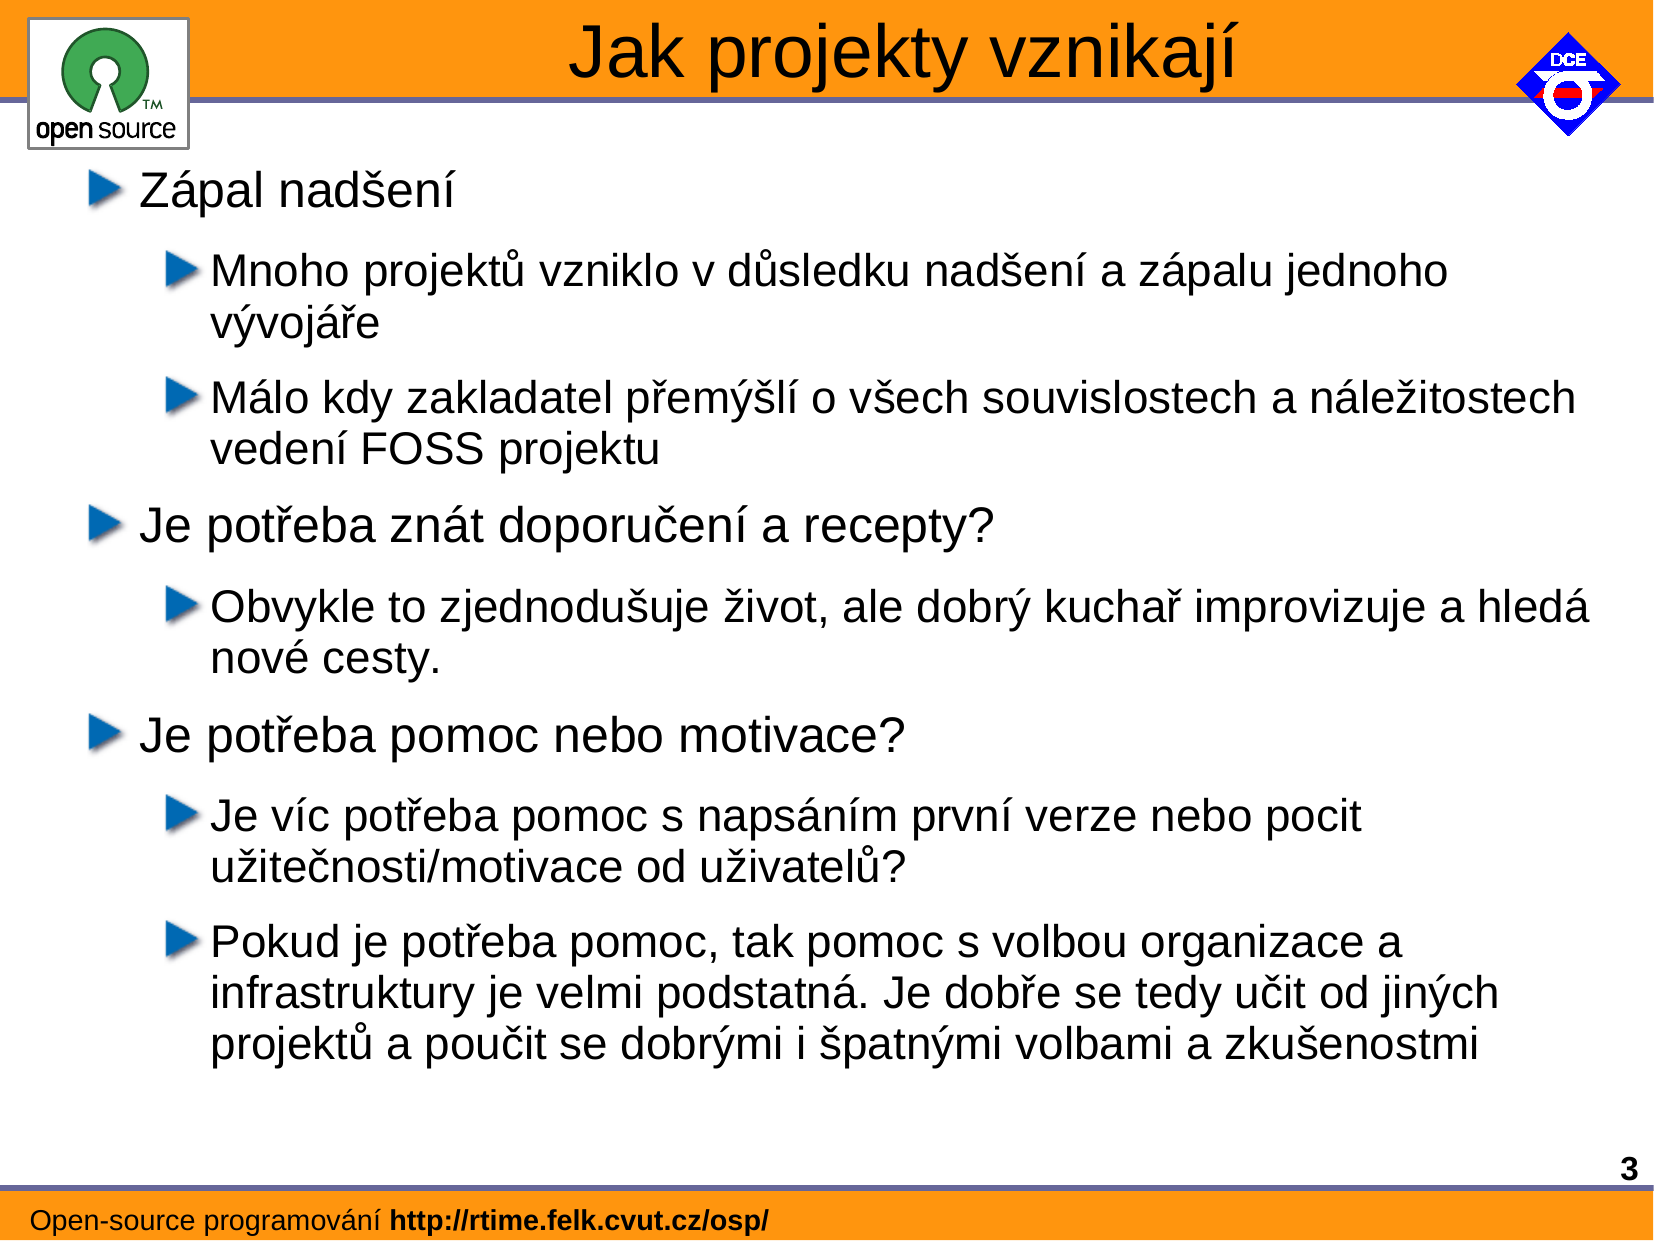

# Jak projekty vznikají
Zápal nadšení
Mnoho projektů vzniklo v důsledku nadšení a zápalu jednoho vývojáře
Málo kdy zakladatel přemýšlí o všech souvislostech a náležitostech vedení FOSS projektu
Je potřeba znát doporučení a recepty?
Obvykle to zjednodušuje život, ale dobrý kuchař improvizuje a hledá nové cesty.
Je potřeba pomoc nebo motivace?
Je víc potřeba pomoc s napsáním první verze nebo pocit užitečnosti/motivace od uživatelů?
Pokud je potřeba pomoc, tak pomoc s volbou organizace a infrastruktury je velmi podstatná. Je dobře se tedy učit od jiných projektů a poučit se dobrými i špatnými volbami a zkušenostmi